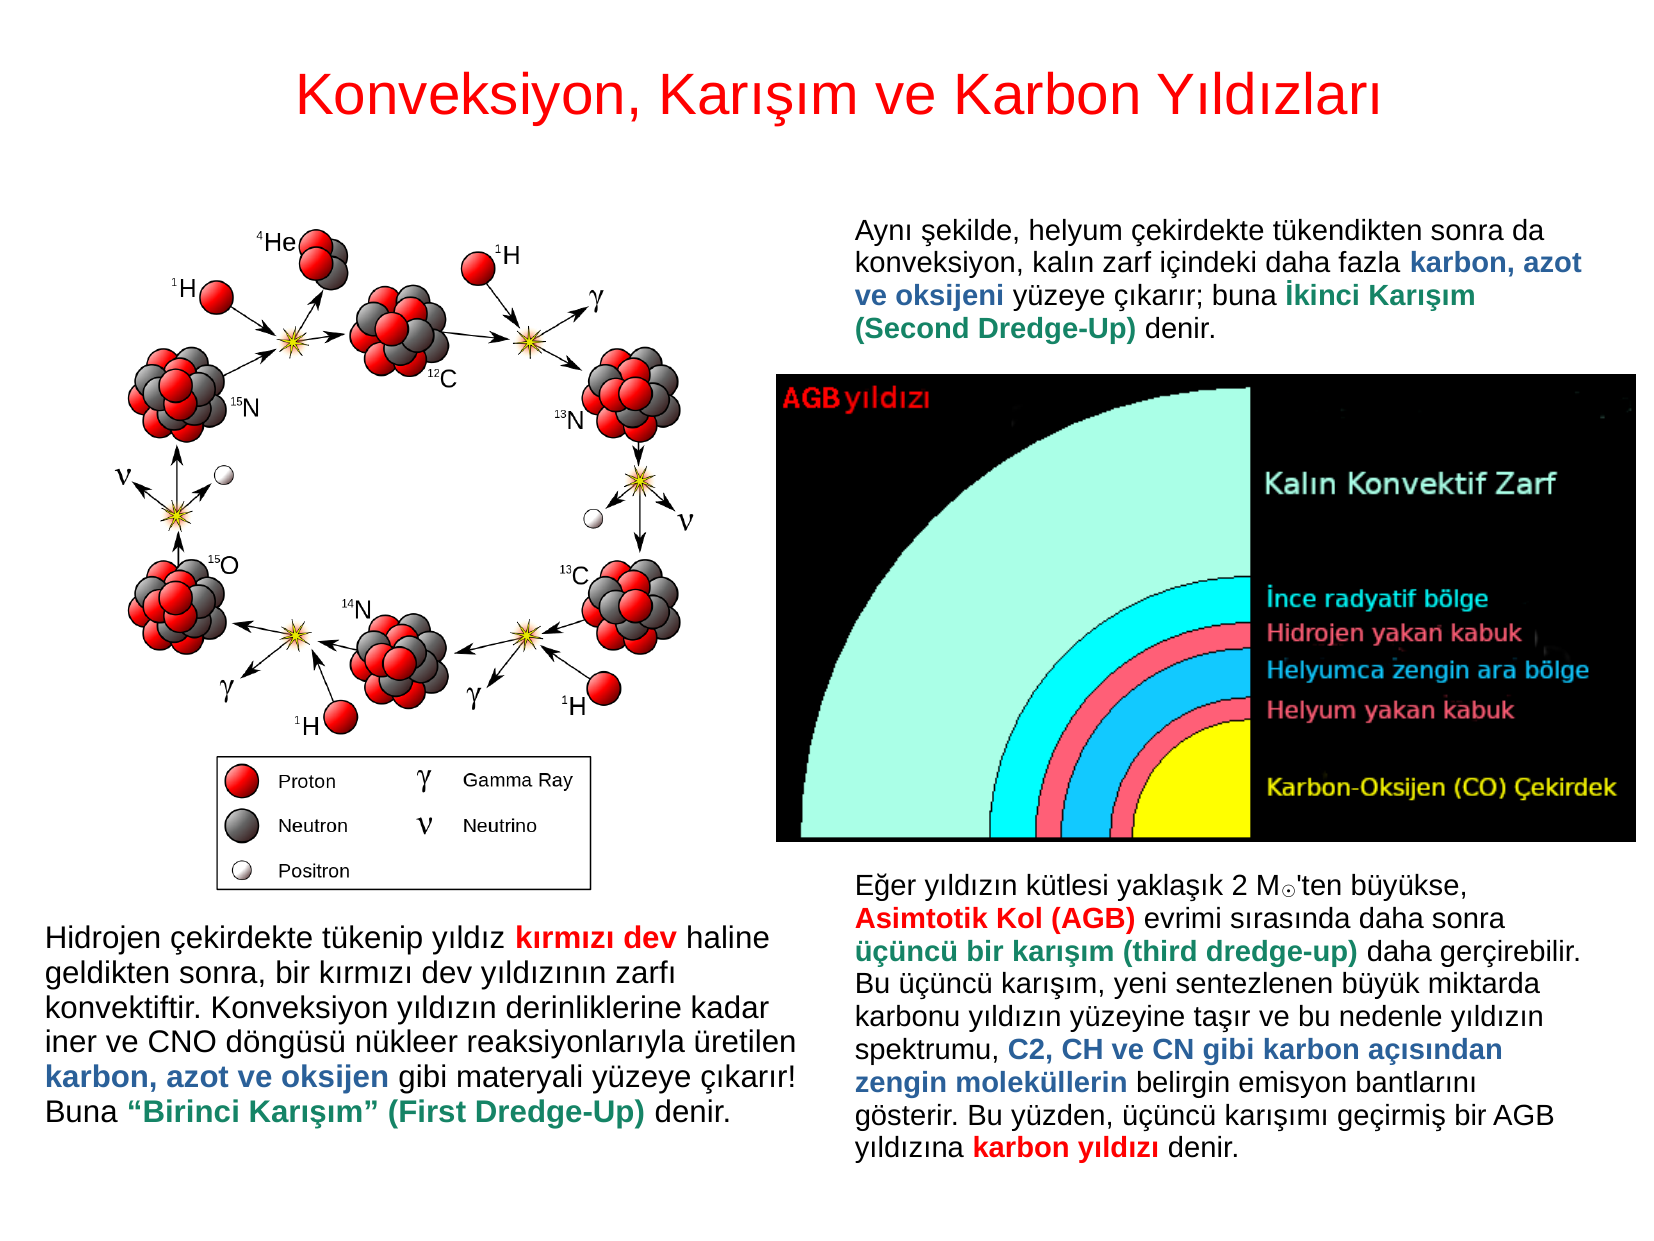

Konveksiyon, Karışım ve Karbon Yıldızları
Aynı şekilde, helyum çekirdekte tükendikten sonra da konveksiyon, kalın zarf içindeki daha fazla karbon, azot ve oksijeni yüzeye çıkarır; buna İkinci Karışım (Second Dredge-Up) denir.
Eğer yıldızın kütlesi yaklaşık 2 M☉'ten büyükse, Asimtotik Kol (AGB) evrimi sırasında daha sonra üçüncü bir karışım (third dredge-up) daha gerçirebilir.
Bu üçüncü karışım, yeni sentezlenen büyük miktarda karbonu yıldızın yüzeyine taşır ve bu nedenle yıldızın spektrumu, C2, CH ve CN gibi karbon açısından zengin moleküllerin belirgin emisyon bantlarını gösterir. Bu yüzden, üçüncü karışımı geçirmiş bir AGB yıldızına karbon yıldızı denir.
Hidrojen çekirdekte tükenip yıldız kırmızı dev haline geldikten sonra, bir kırmızı dev yıldızının zarfı konvektiftir. Konveksiyon yıldızın derinliklerine kadar iner ve CNO döngüsü nükleer reaksiyonlarıyla üretilen karbon, azot ve oksijen gibi materyali yüzeye çıkarır! Buna “Birinci Karışım” (First Dredge-Up) denir.